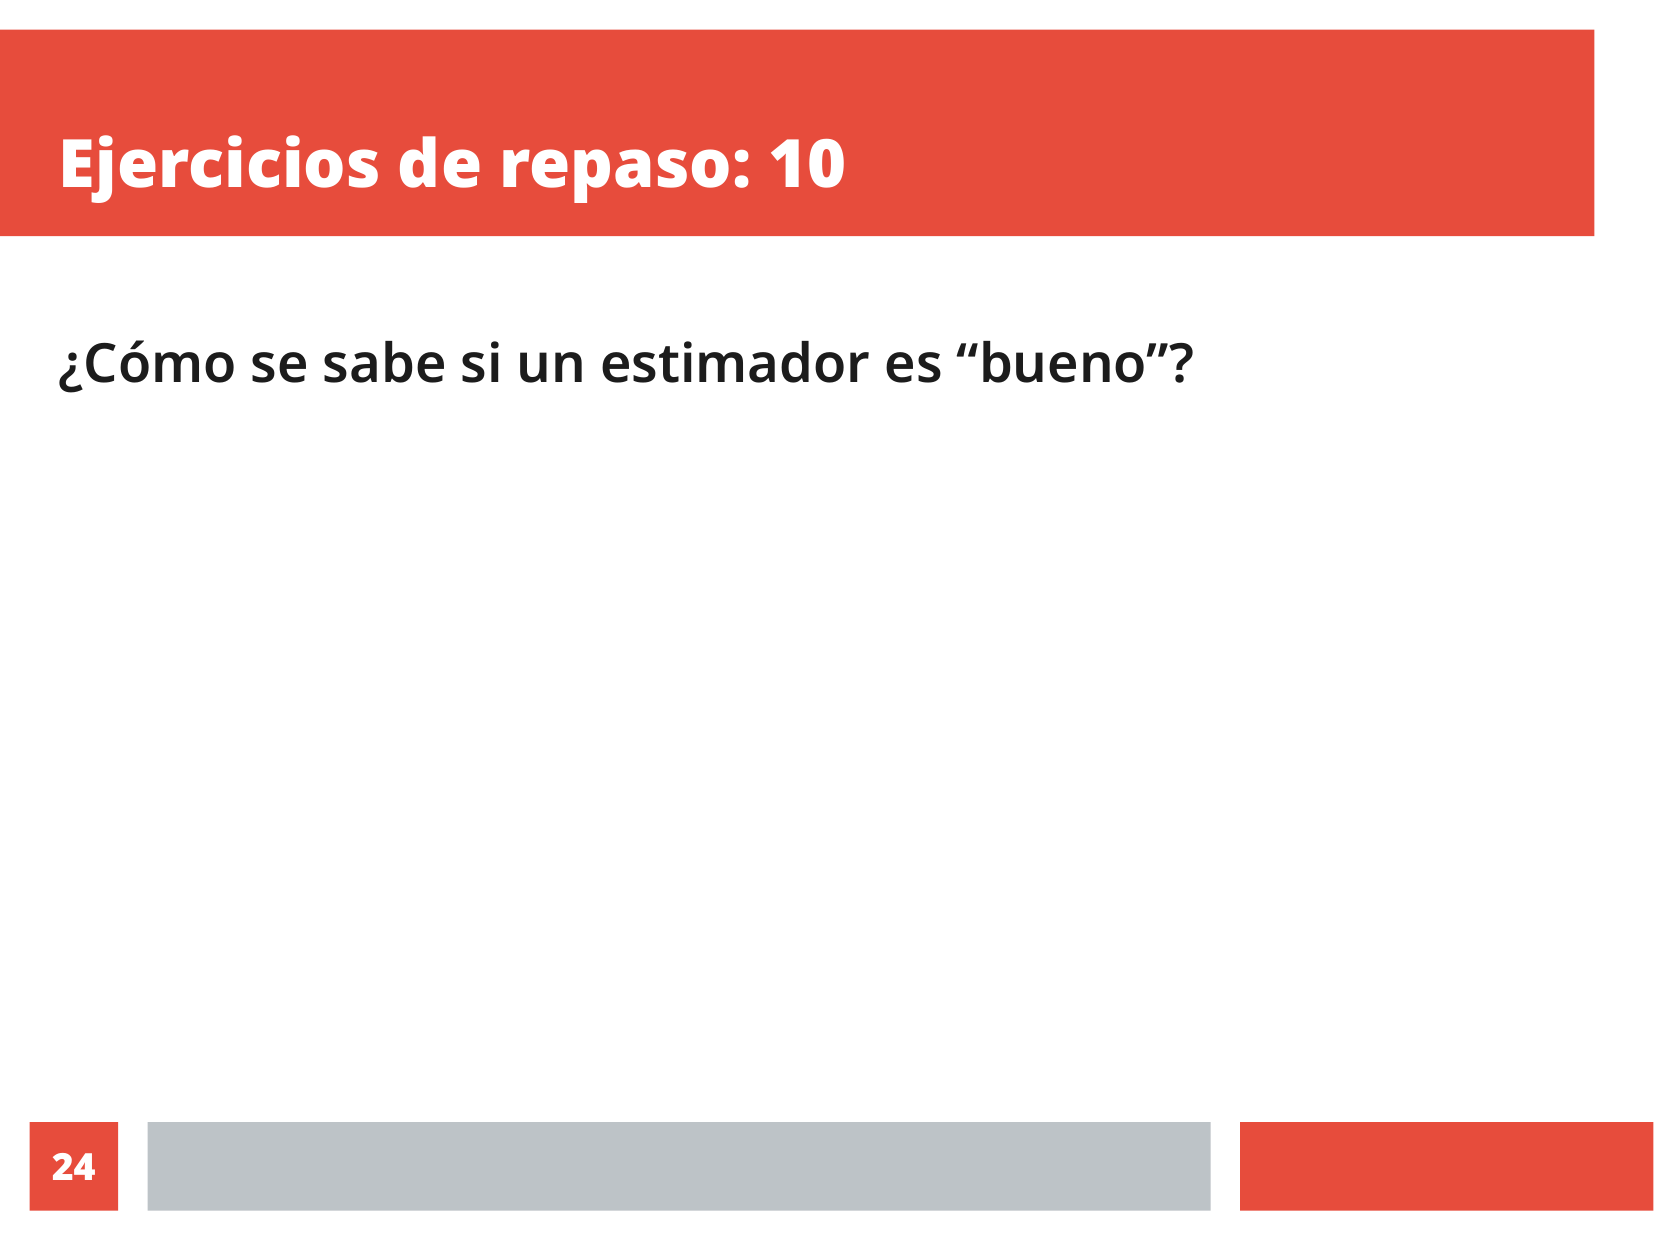

# Ejercicios de repaso: 10
¿Cómo se sabe si un estimador es “bueno”?
24